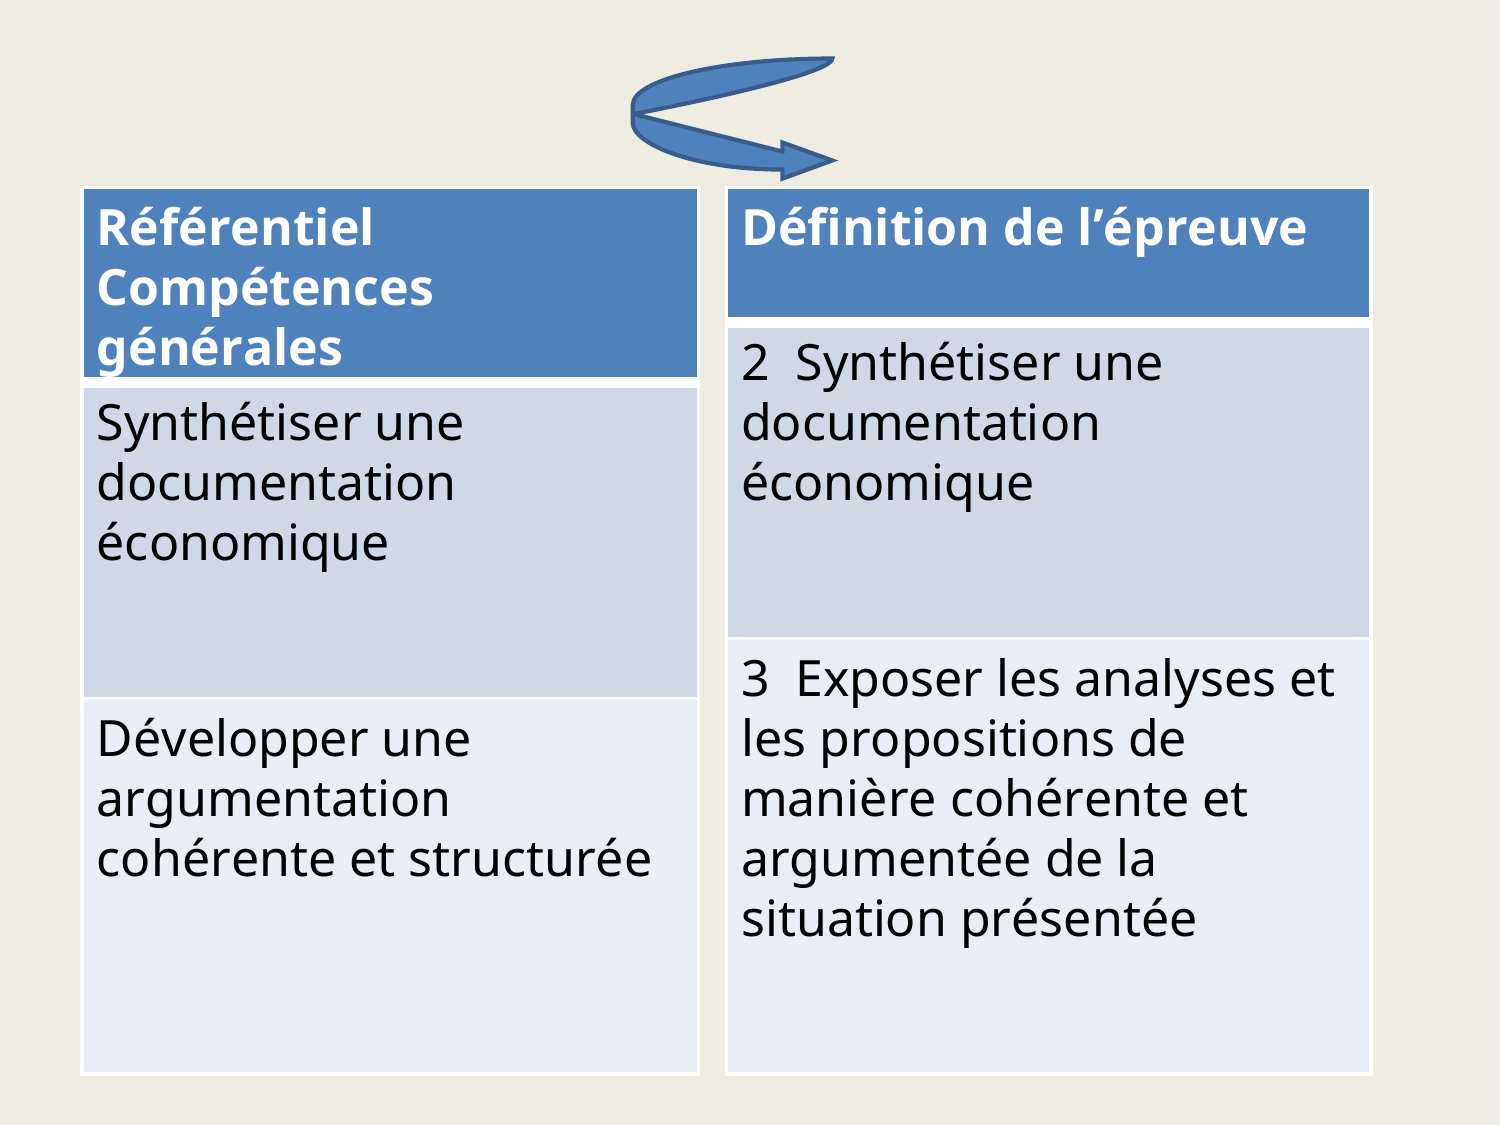

| Référentiel Compétences générales |
| --- |
| Synthétiser une documentation économique |
| Développer une argumentation cohérente et structurée |
| Définition de l’épreuve |
| --- |
| 2 Synthétiser une documentation économique |
| 3 Exposer les analyses et les propositions de manière cohérente et argumentée de la situation présentée |